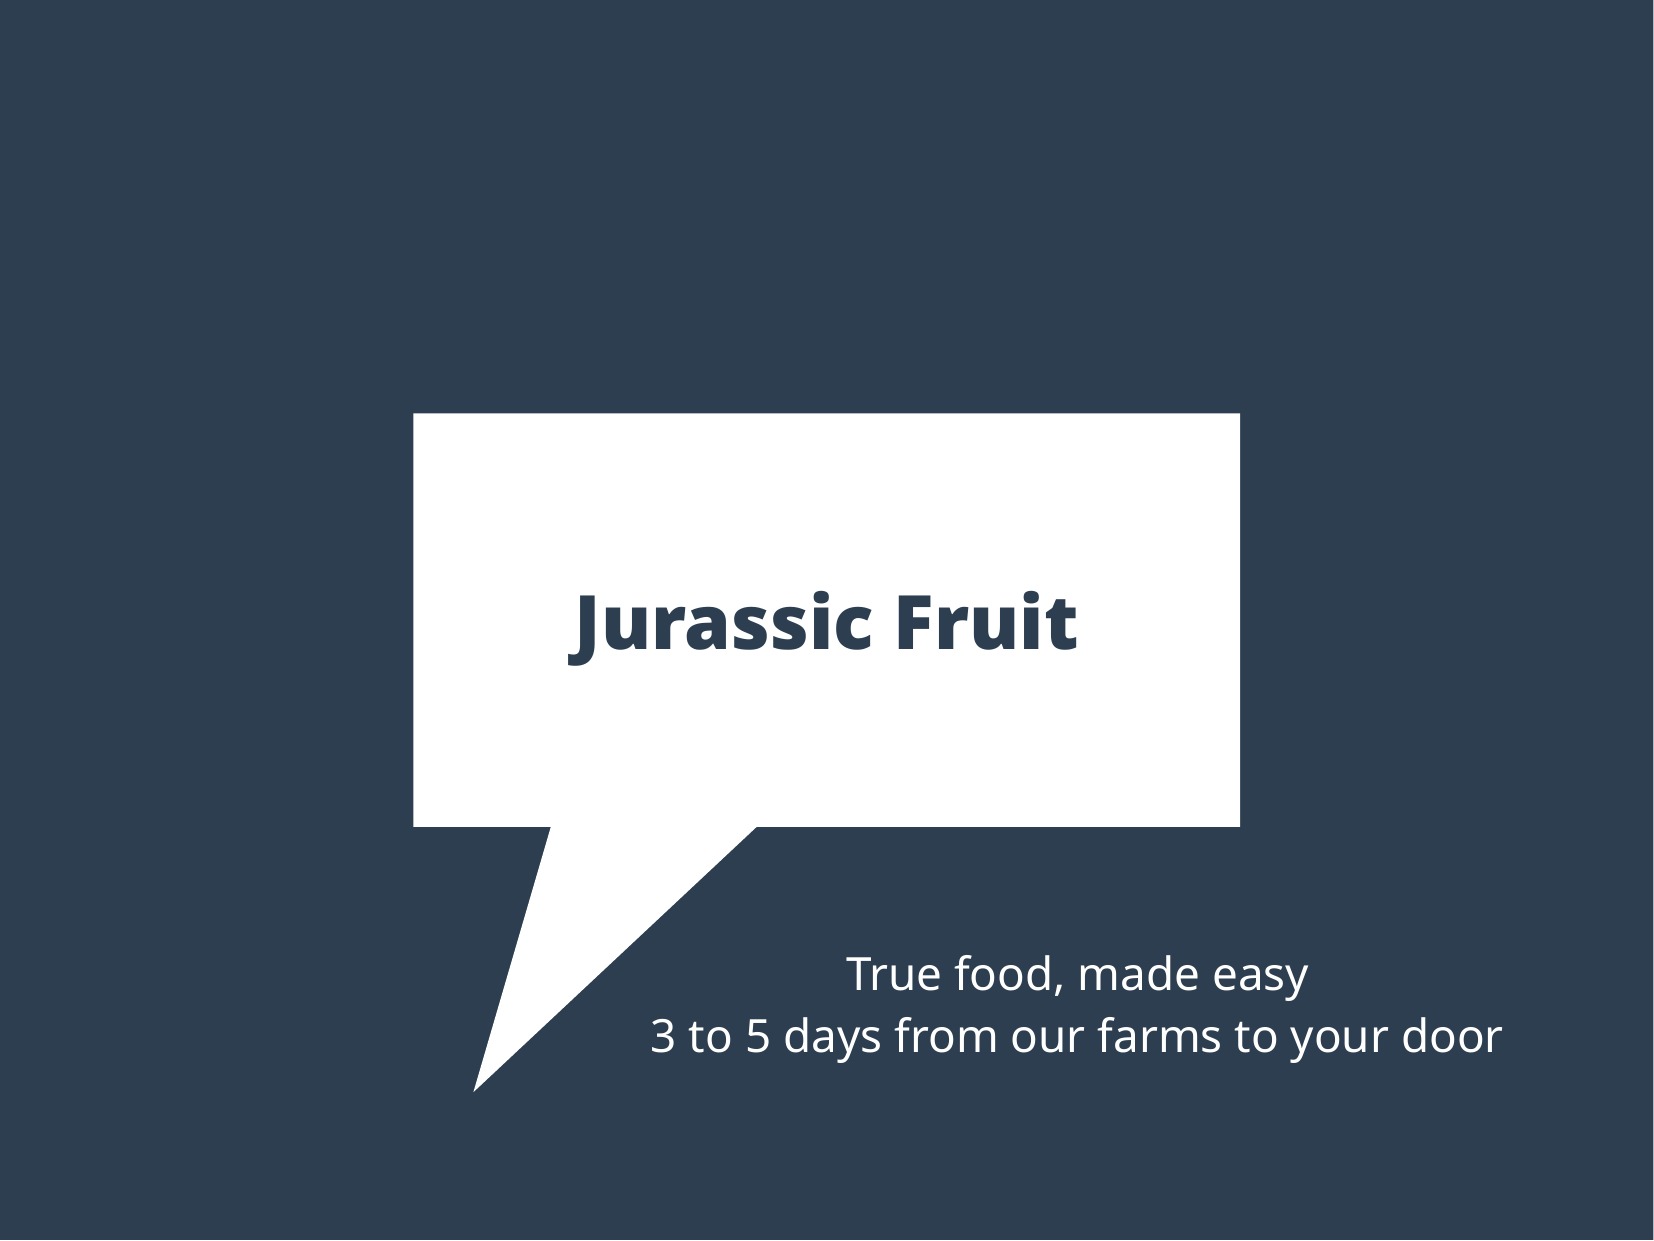

# Jurassic Fruit
True food, made easy
3 to 5 days from our farms to your door